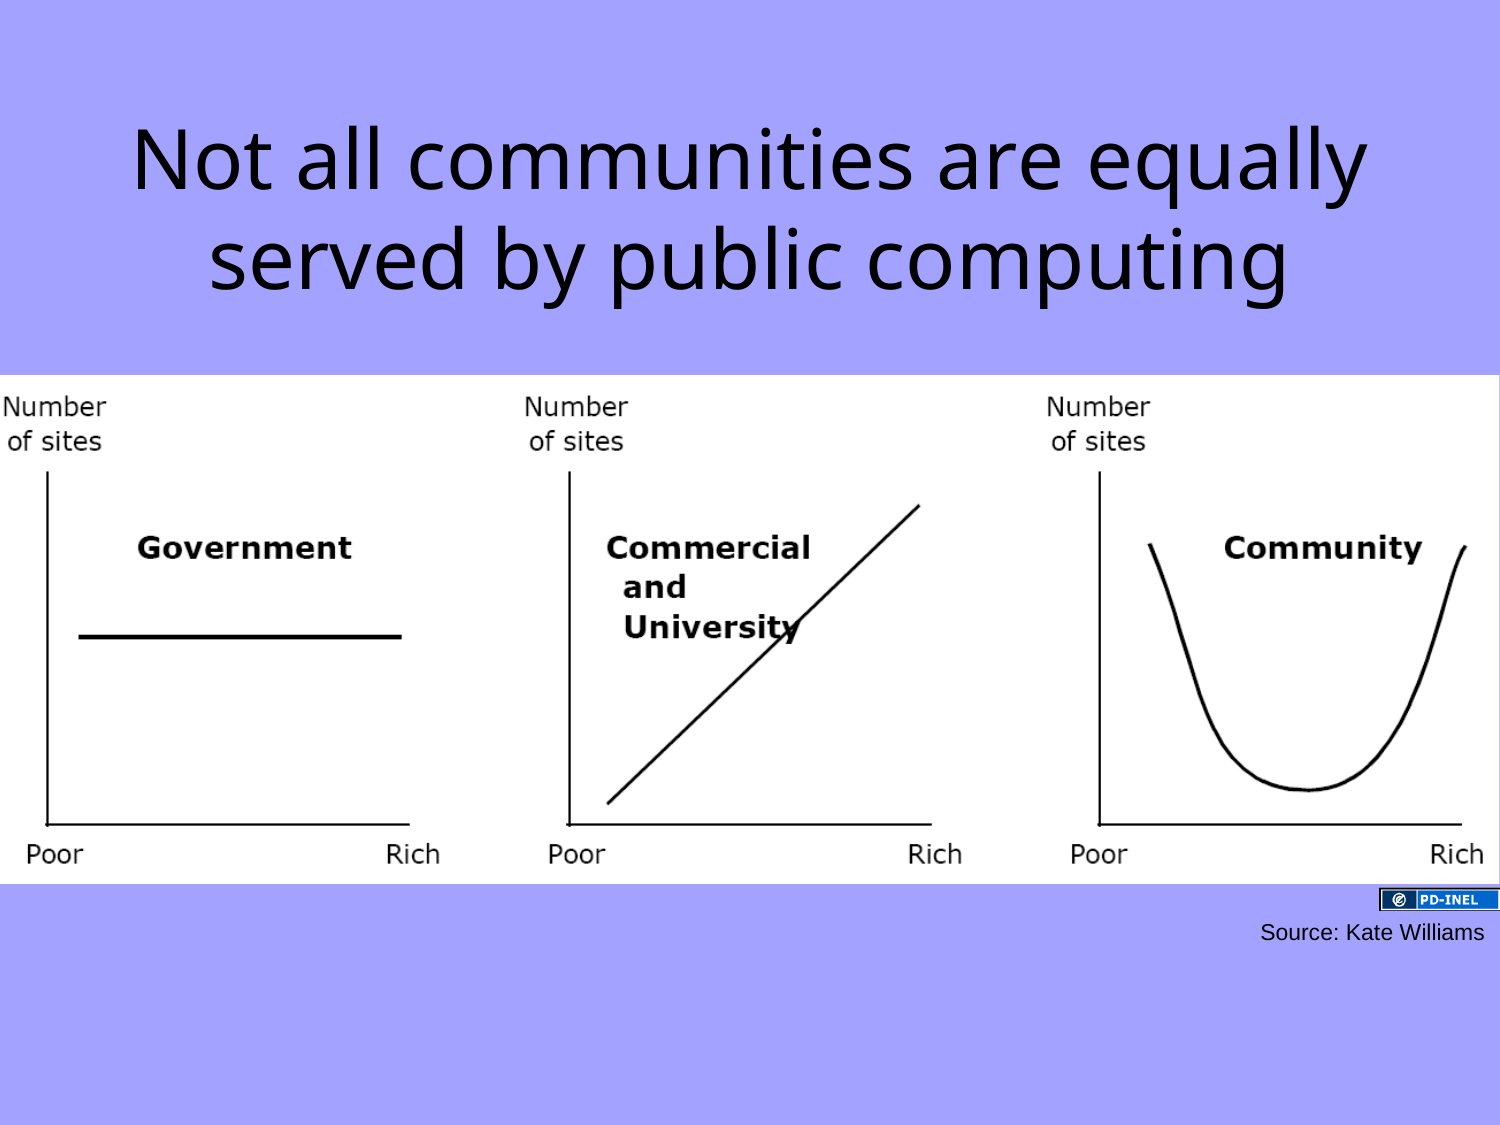

# Not all communities are equally served by public computing
Geolocating the 253 sites suggested this pattern
Source: Kate Williams